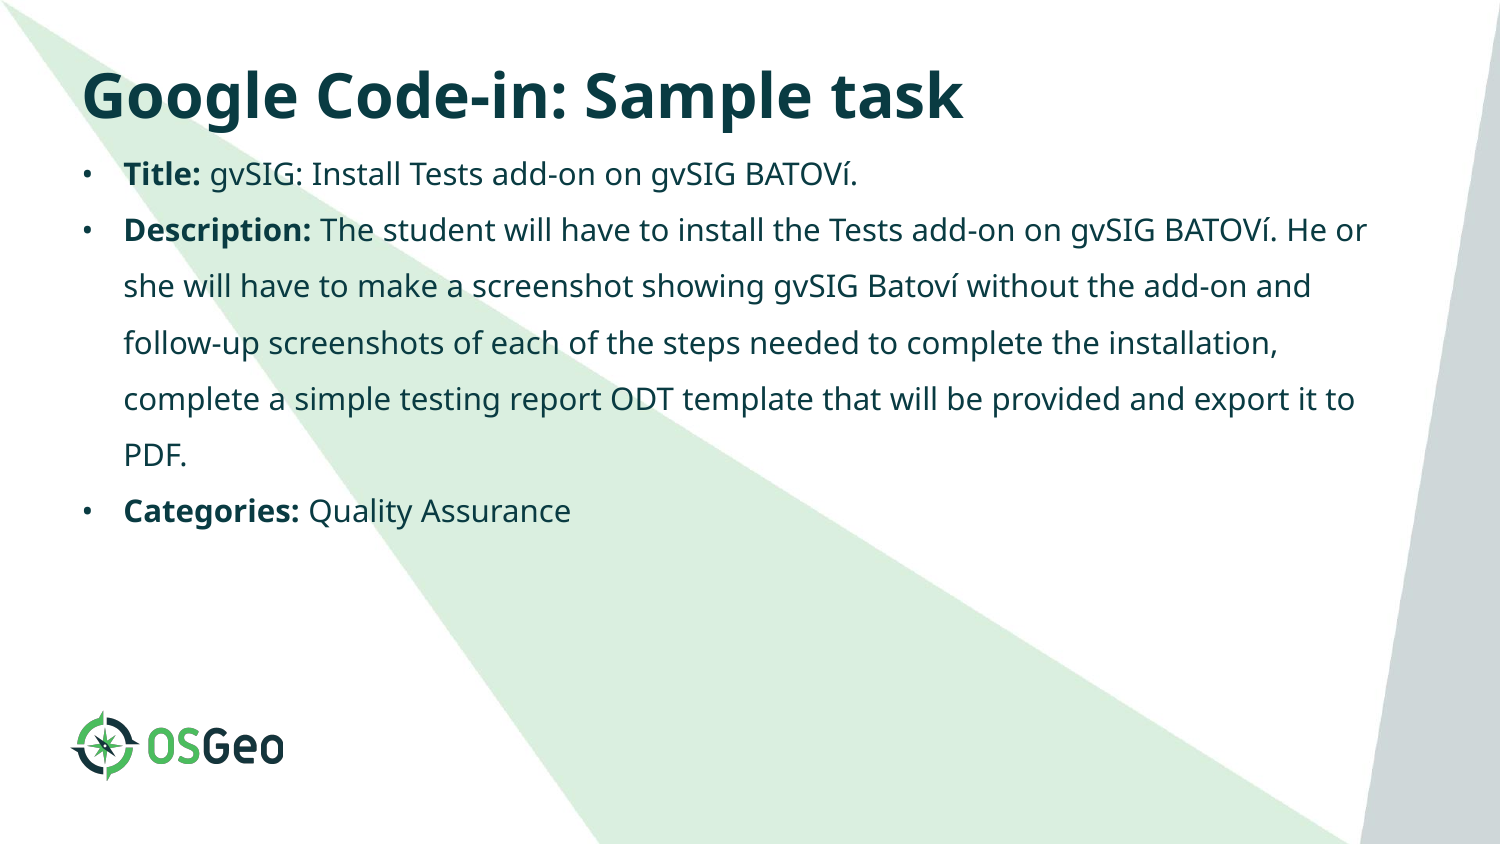

# Google Code-in: Sample task
Title: gvSIG: Install Tests add-on on gvSIG BATOVí.
Description: The student will have to install the Tests add-on on gvSIG BATOVí. He or she will have to make a screenshot showing gvSIG Batoví without the add-on and follow-up screenshots of each of the steps needed to complete the installation, complete a simple testing report ODT template that will be provided and export it to PDF.
Categories: Quality Assurance